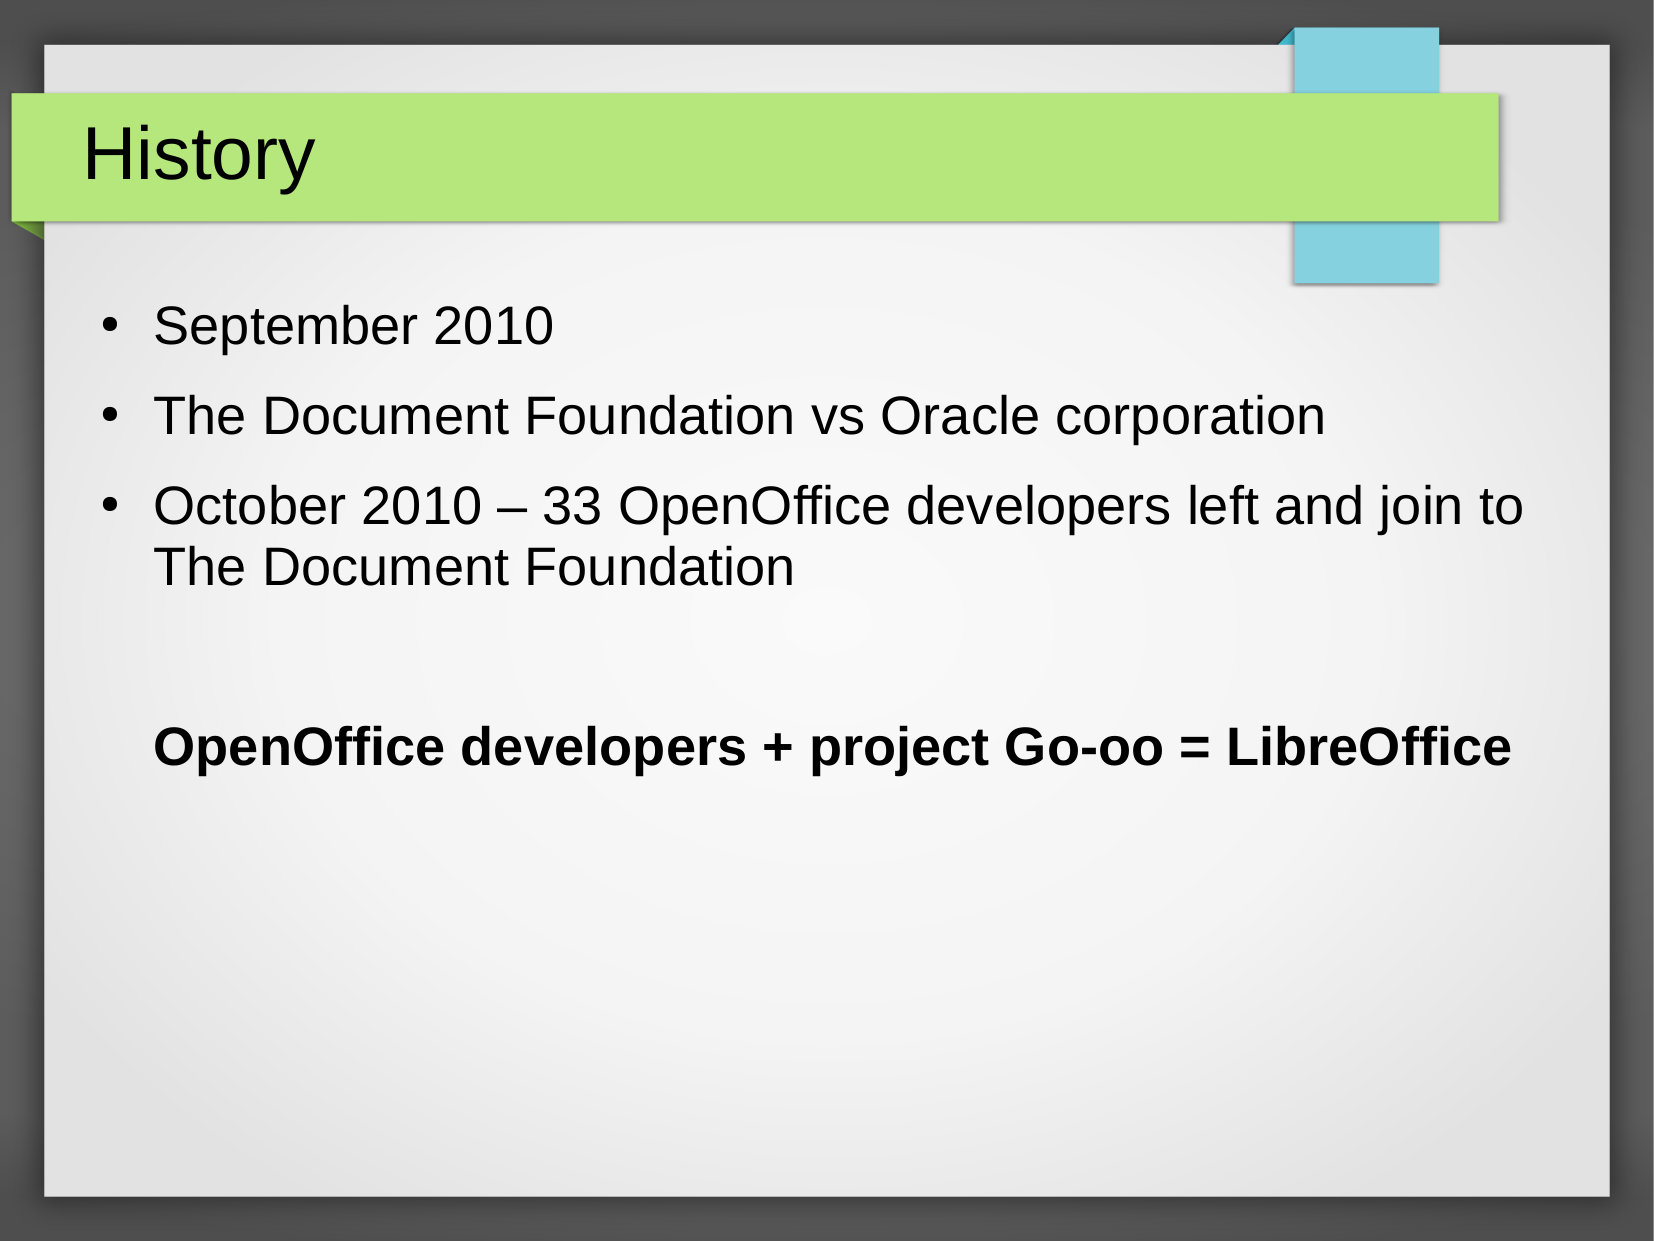

# History
September 2010
The Document Foundation vs Oracle corporation
October 2010 – 33 OpenOffice developers left and join to The Document Foundation
OpenOffice developers + project Go-oo = LibreOffice